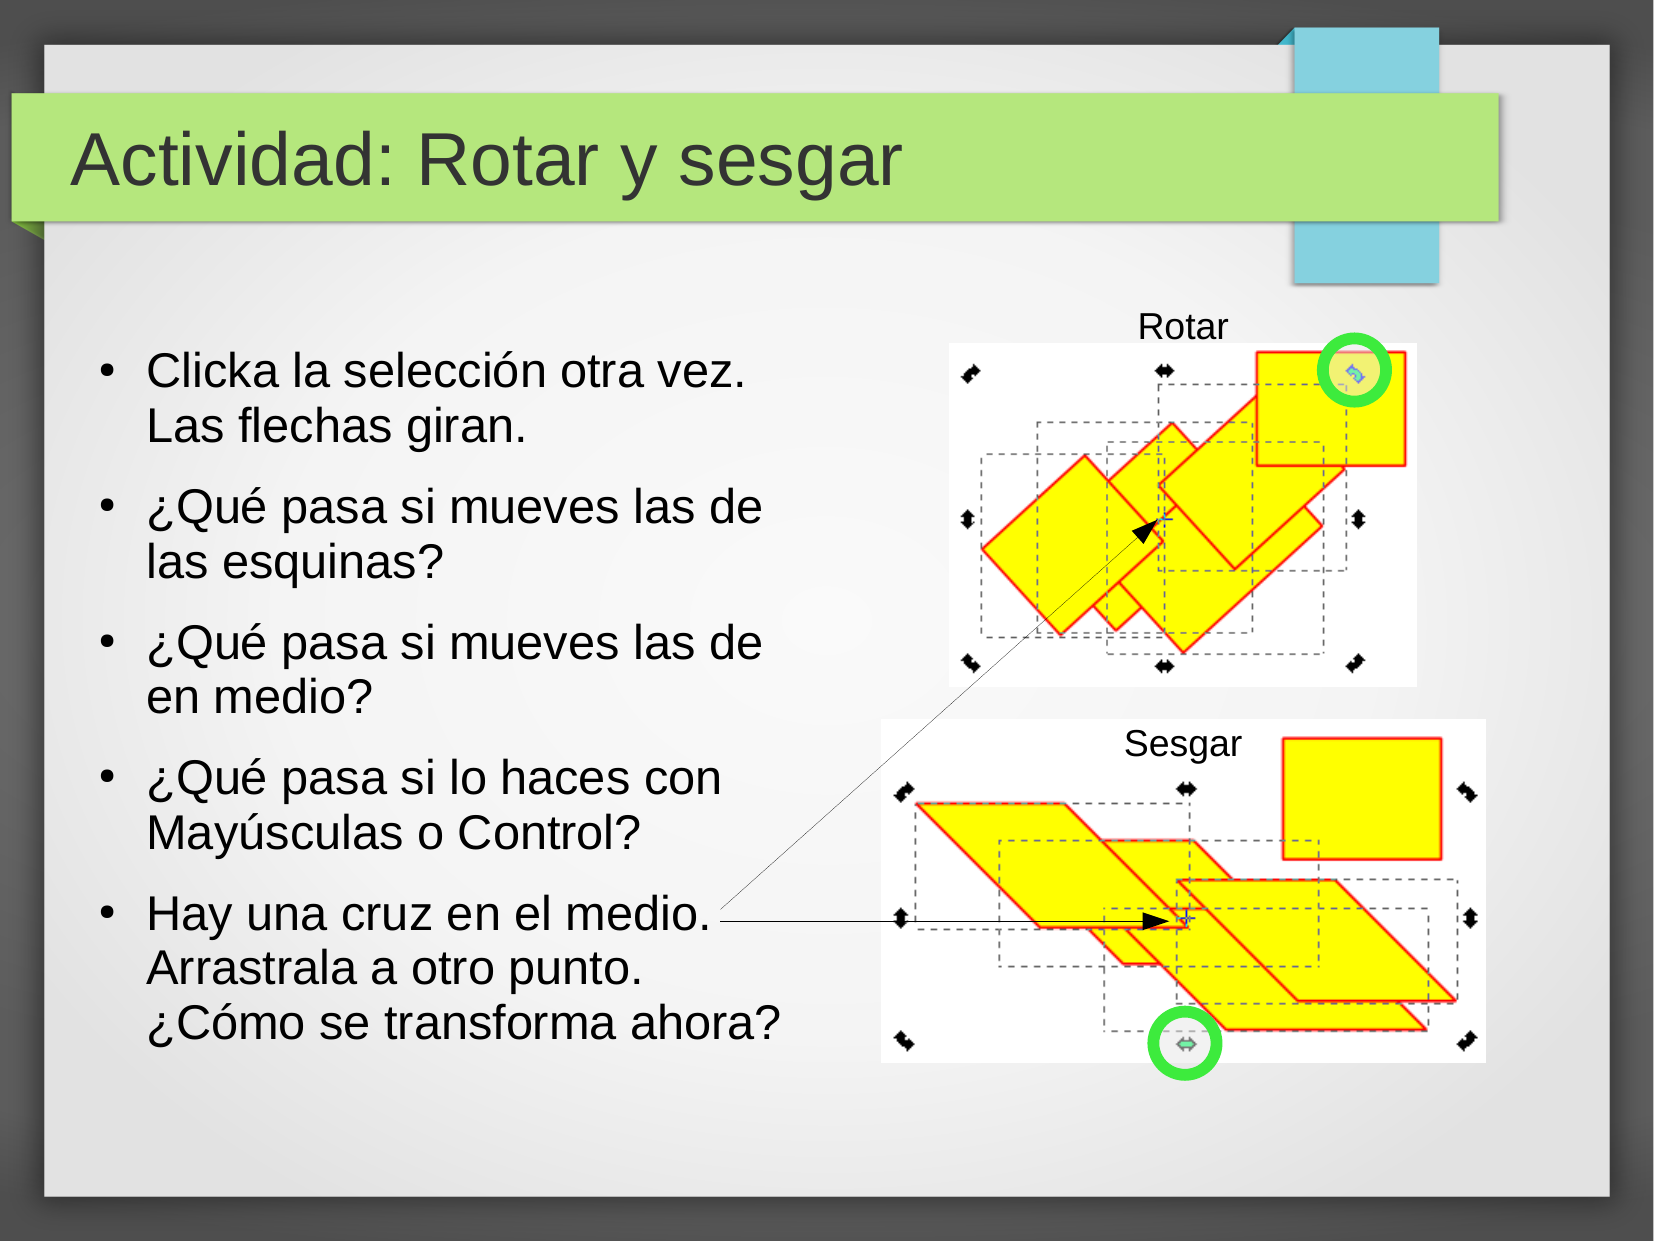

# Actividad: Rotar y sesgar
Clicka la selección otra vez. Las flechas giran.
¿Qué pasa si mueves las de las esquinas?
¿Qué pasa si mueves las de en medio?
¿Qué pasa si lo haces con Mayúsculas o Control?
Hay una cruz en el medio. Arrastrala a otro punto. ¿Cómo se transforma ahora?